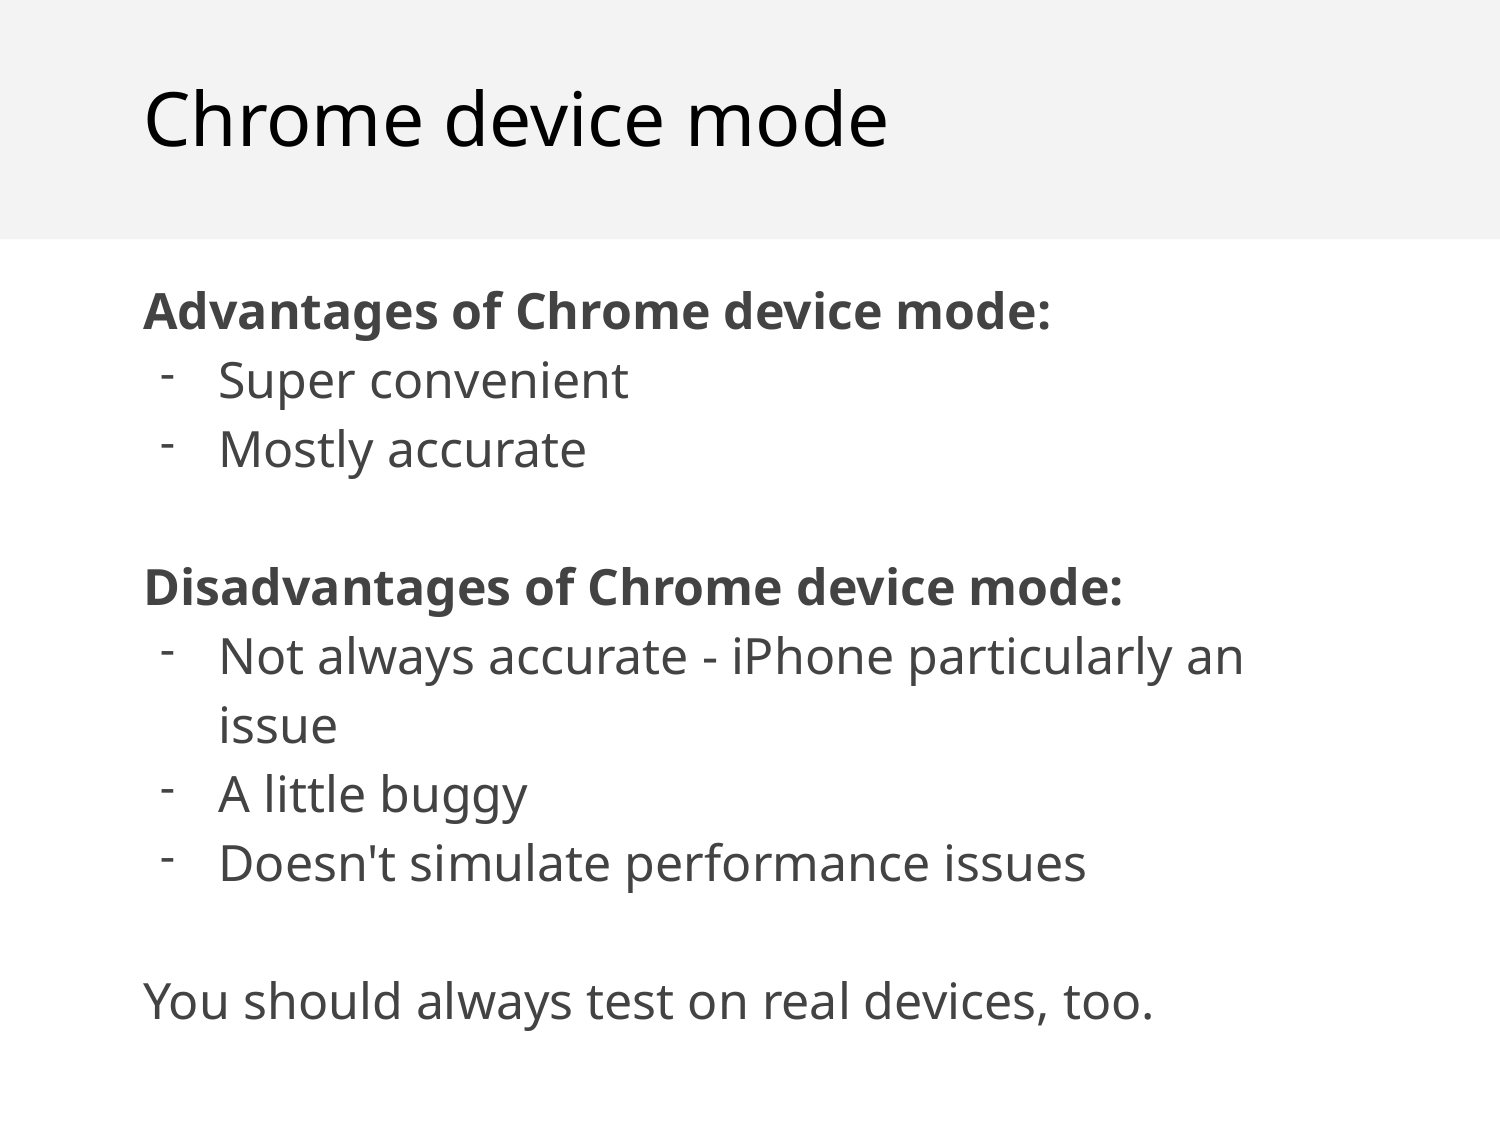

# Chrome device mode
Advantages of Chrome device mode:
Super convenient
Mostly accurate
Disadvantages of Chrome device mode:
Not always accurate - iPhone particularly an issue
A little buggy
Doesn't simulate performance issues
You should always test on real devices, too.